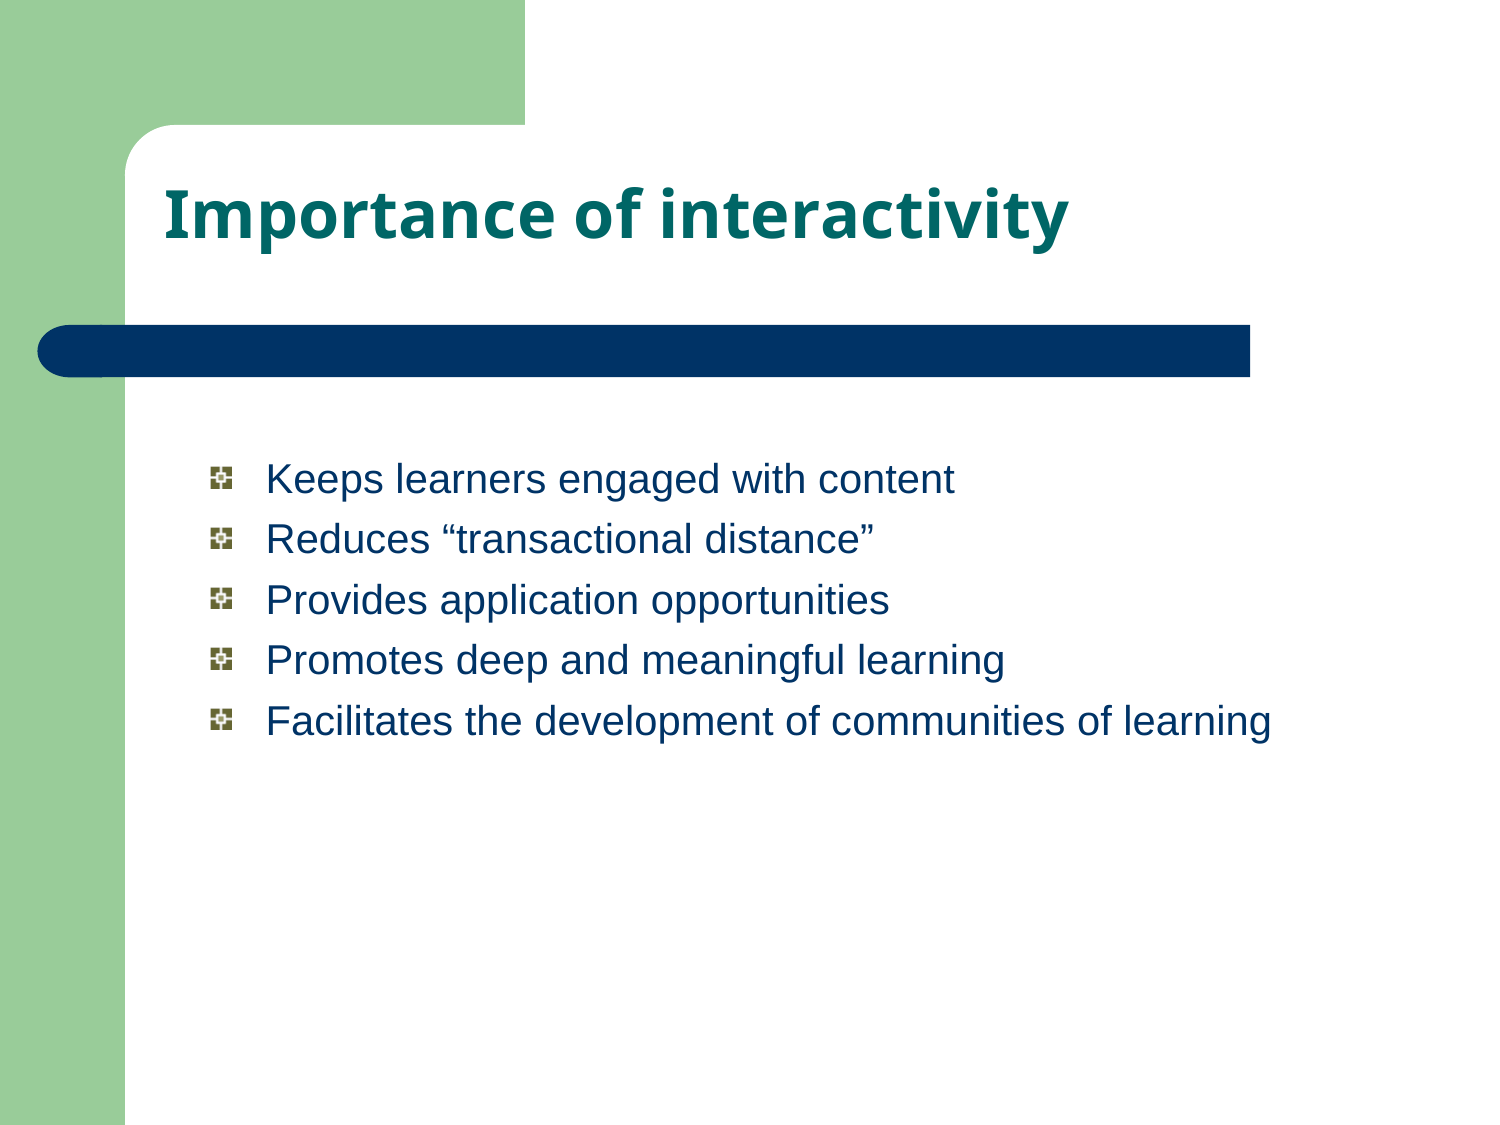

# Importance of interactivity
Keeps learners engaged with content
Reduces “transactional distance”
Provides application opportunities
Promotes deep and meaningful learning
Facilitates the development of communities of learning